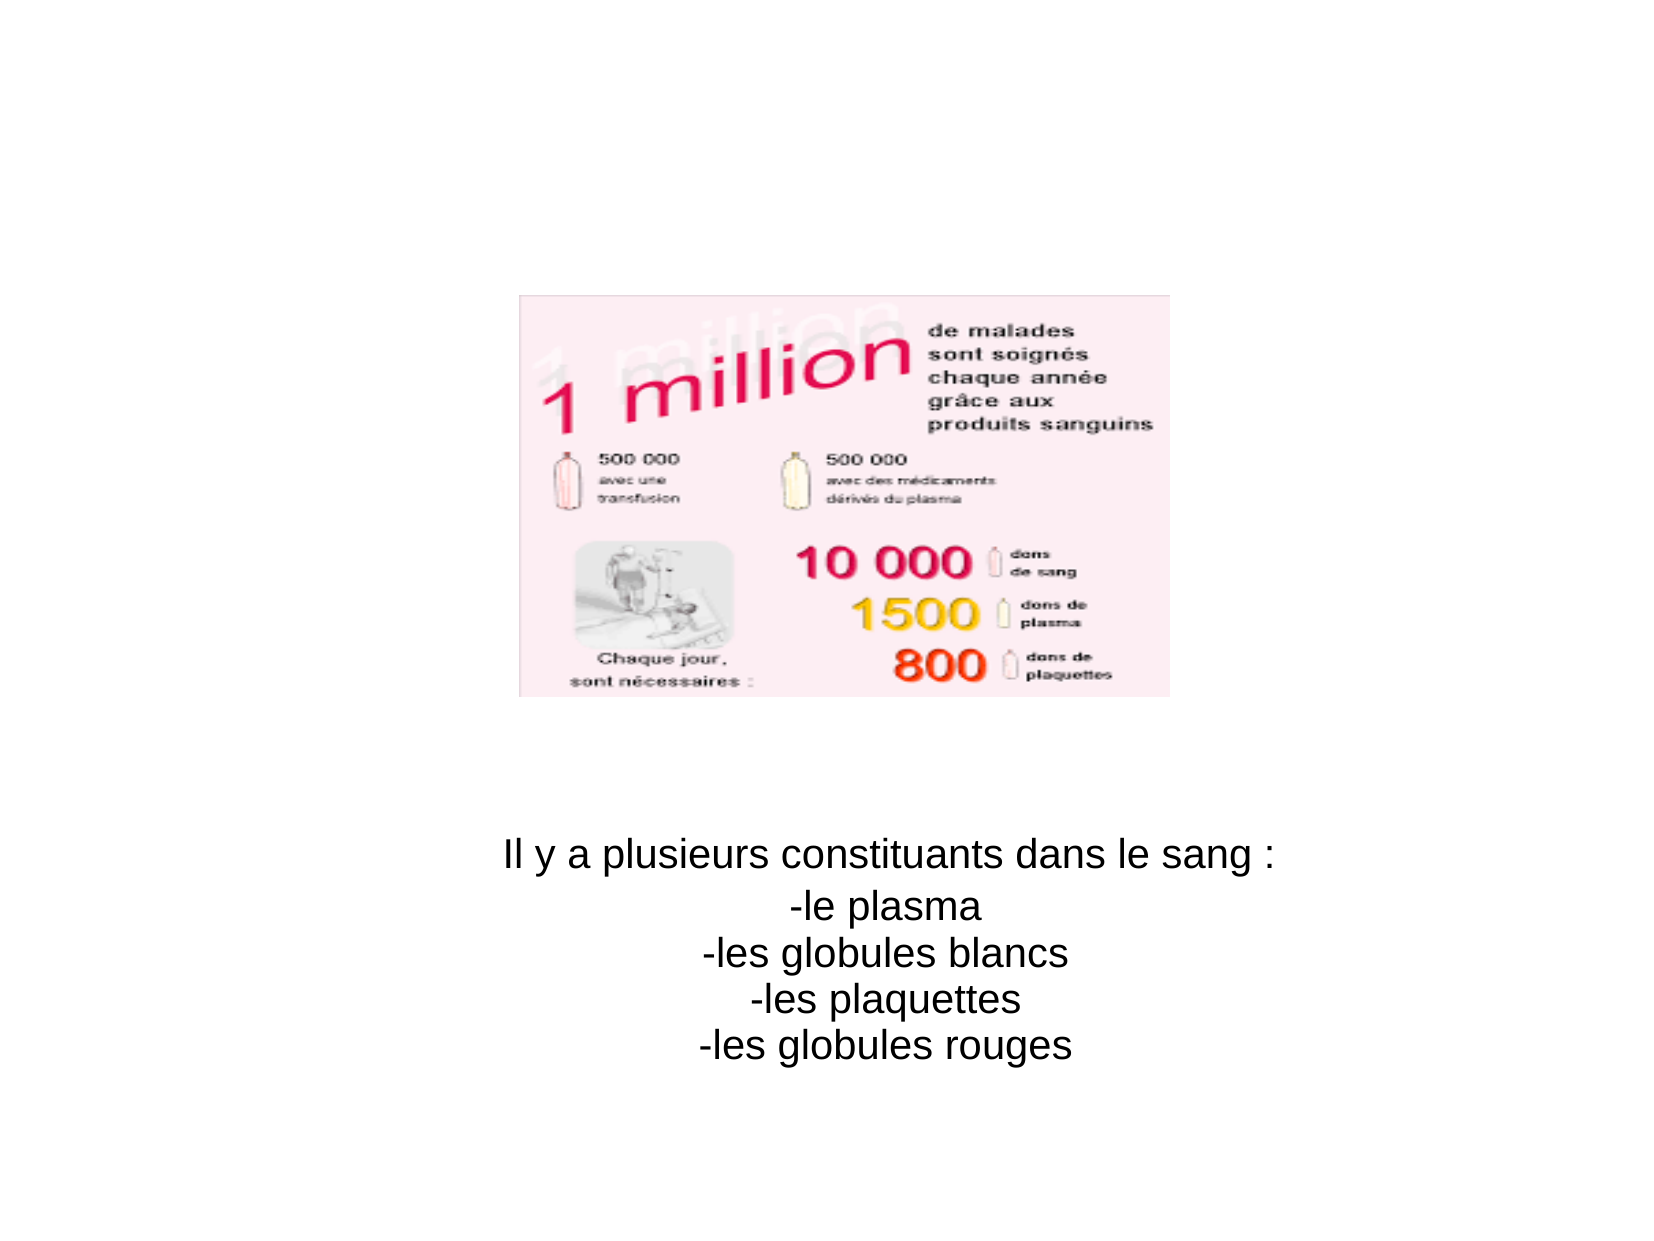

#
 Il y a plusieurs constituants dans le sang :
-le plasma
-les globules blancs
-les plaquettes
-les globules rouges